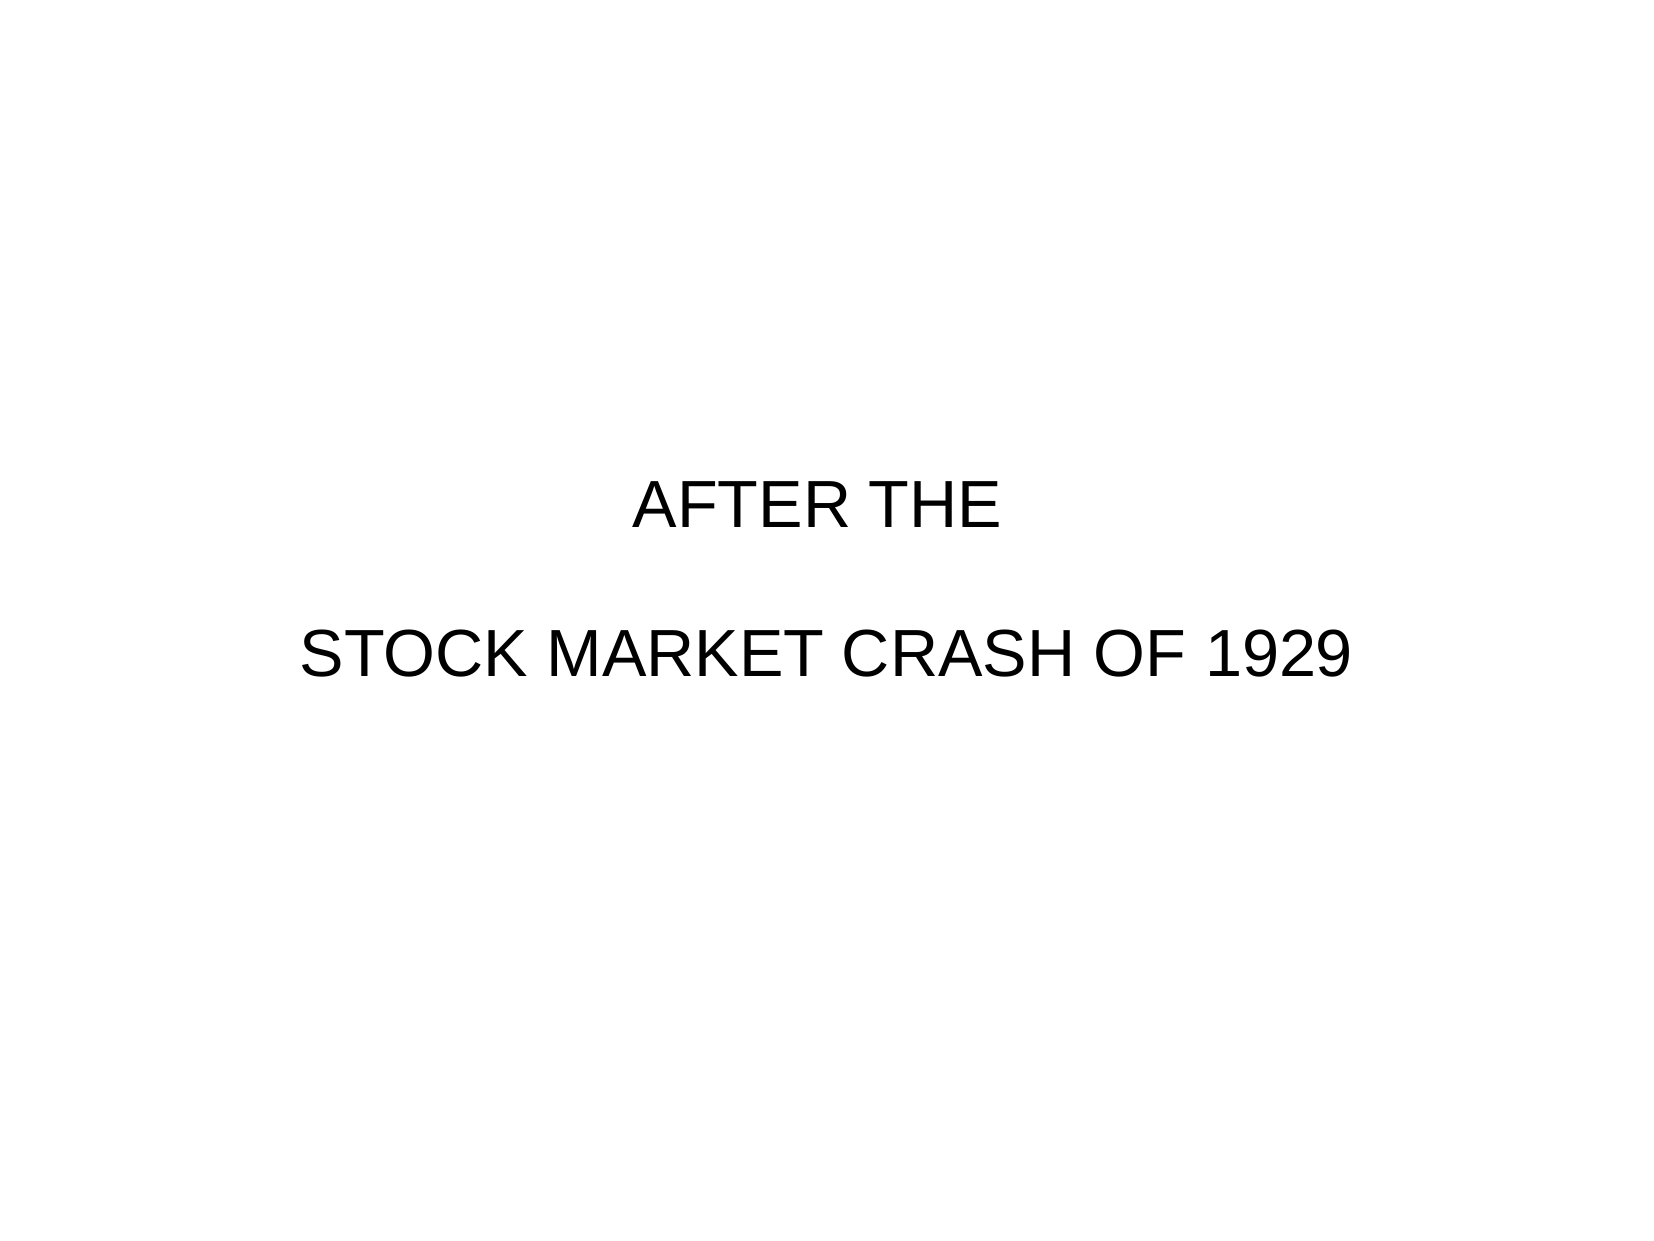

# AFTER THE
STOCK MARKET CRASH OF 1929